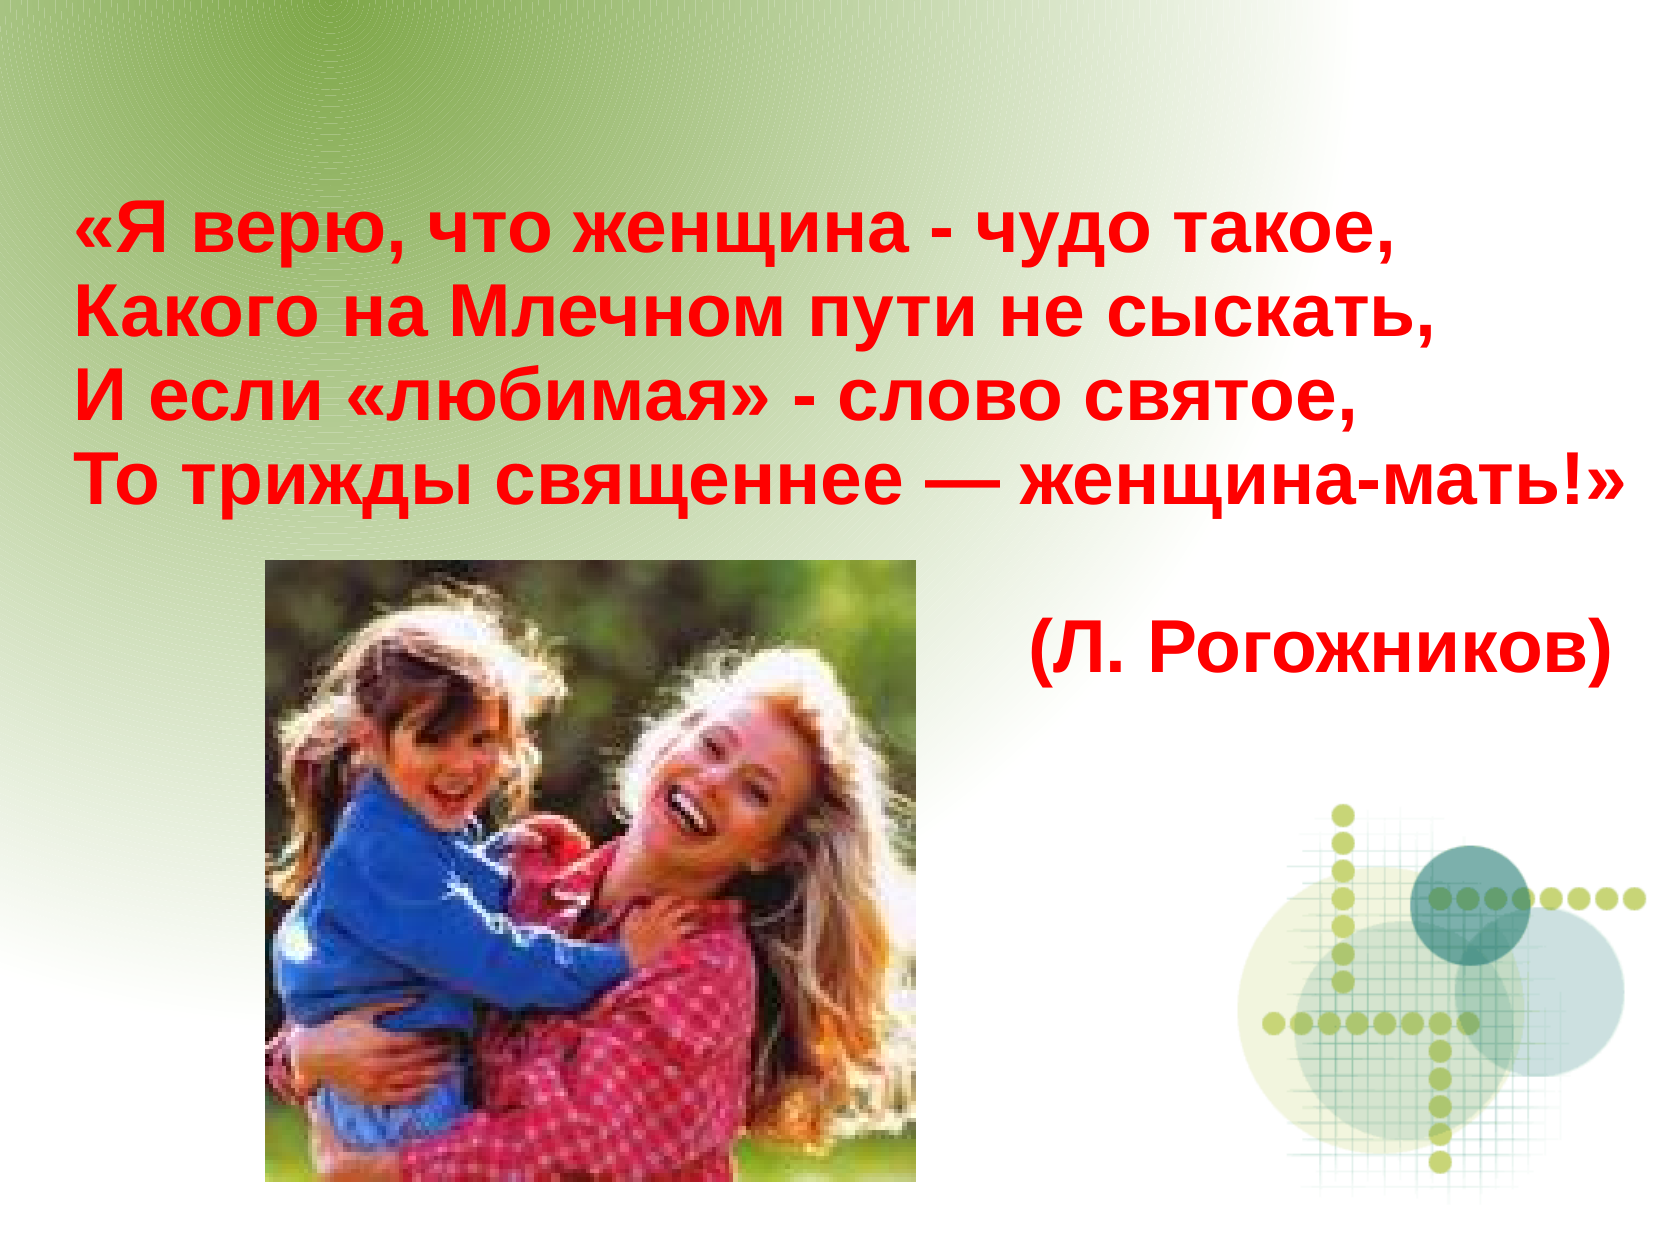

«Я верю, что женщина - чудо такое,
Какого на Млечном пути не сыскать,
И если «любимая» - слово святое,
То трижды священнее — женщина-мать!»
 (Л. Рогожников)